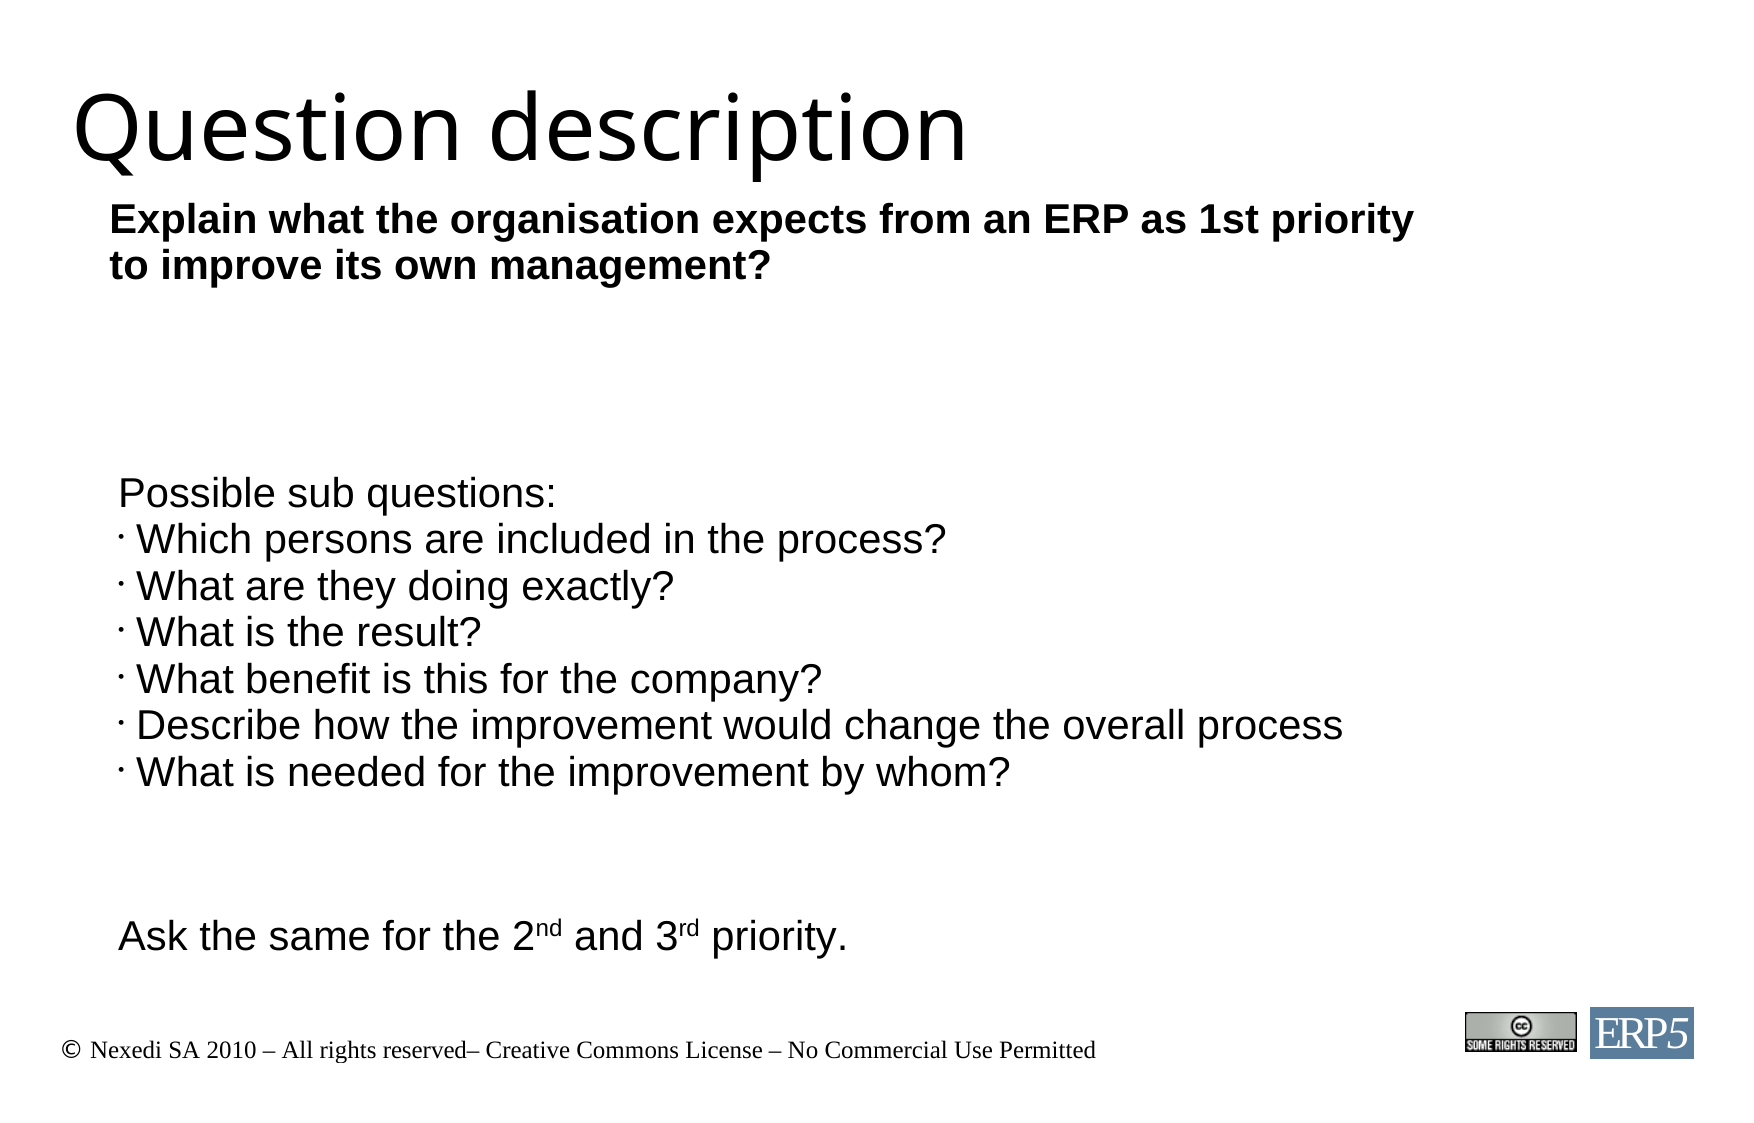

# Question description
Explain what the organisation expects from an ERP as 1st priority to improve its own management?
Possible sub questions:
 Which persons are included in the process?
 What are they doing exactly?
 What is the result?
 What benefit is this for the company?
 Describe how the improvement would change the overall process
 What is needed for the improvement by whom?
Ask the same for the 2nd and 3rd priority.